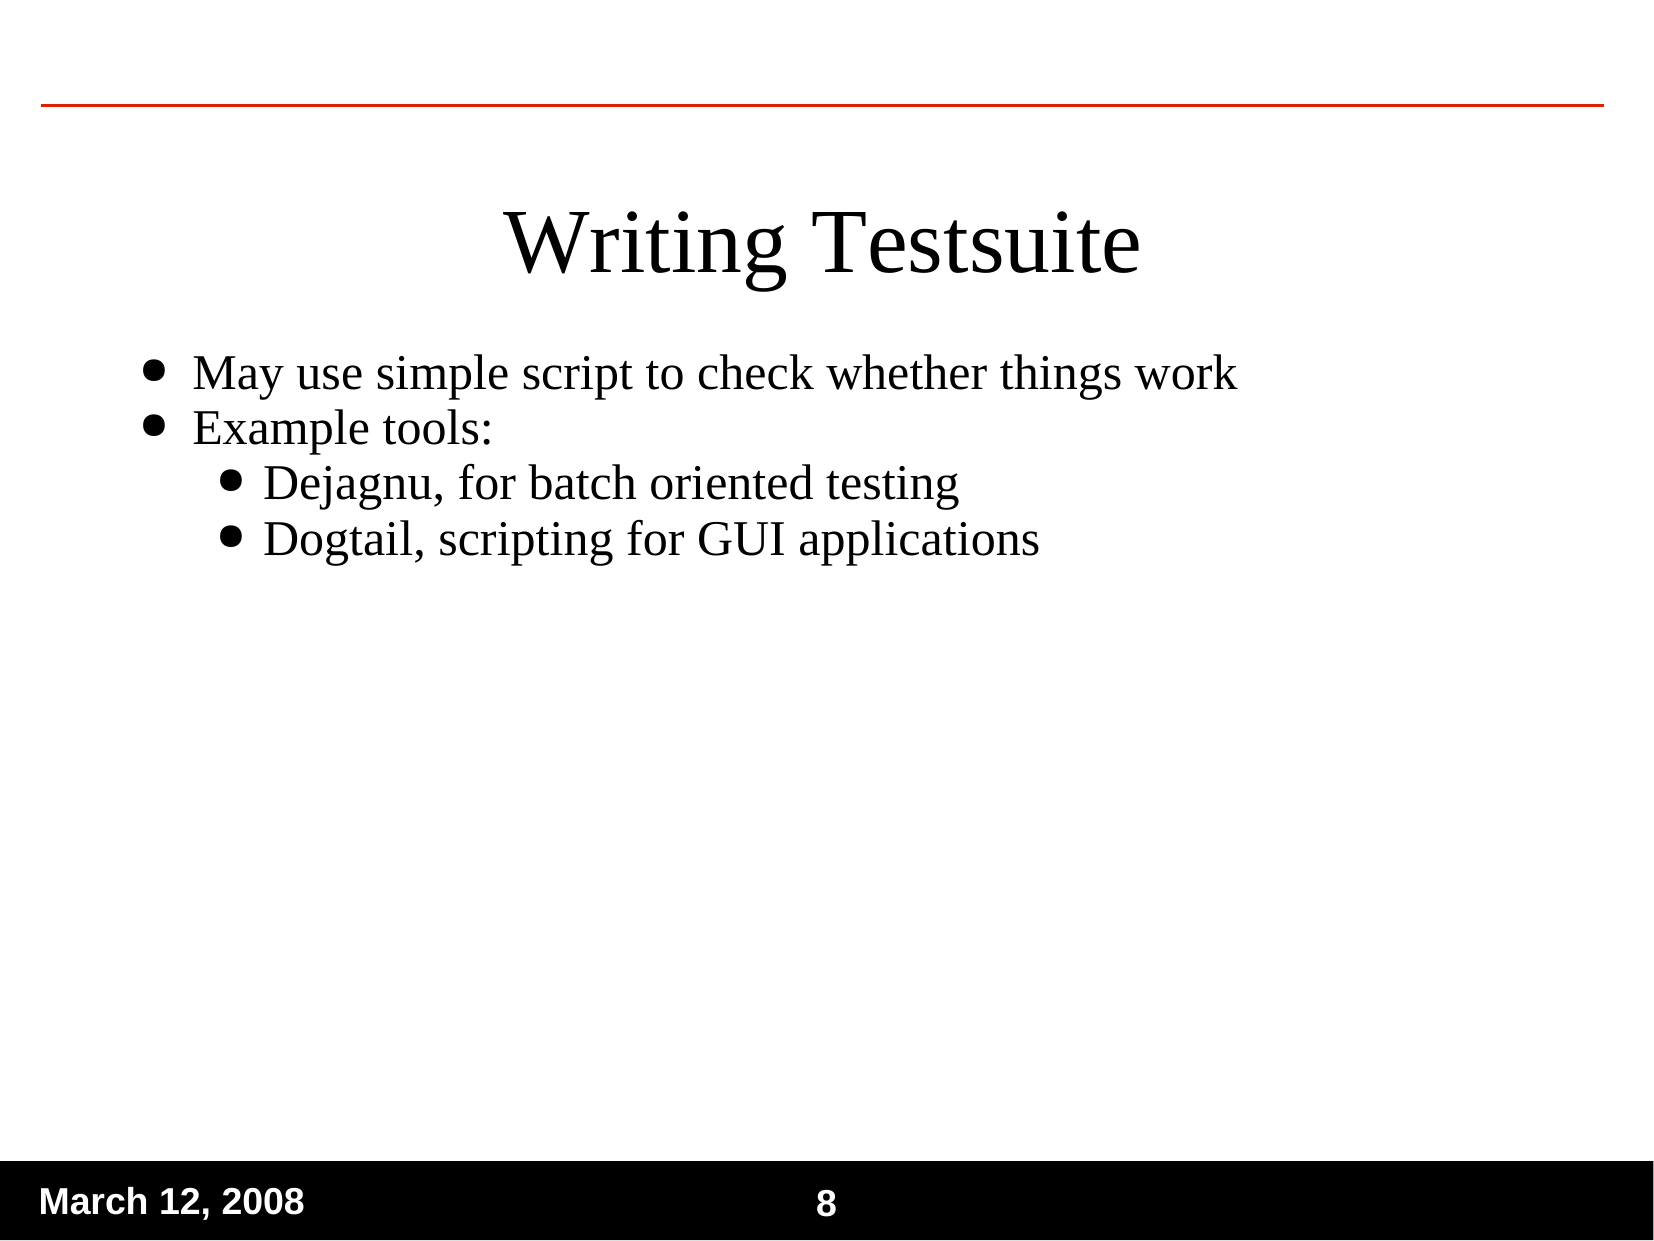

# Writing Testsuite
May use simple script to check whether things work
Example tools:
Dejagnu, for batch oriented testing
Dogtail, scripting for GUI applications